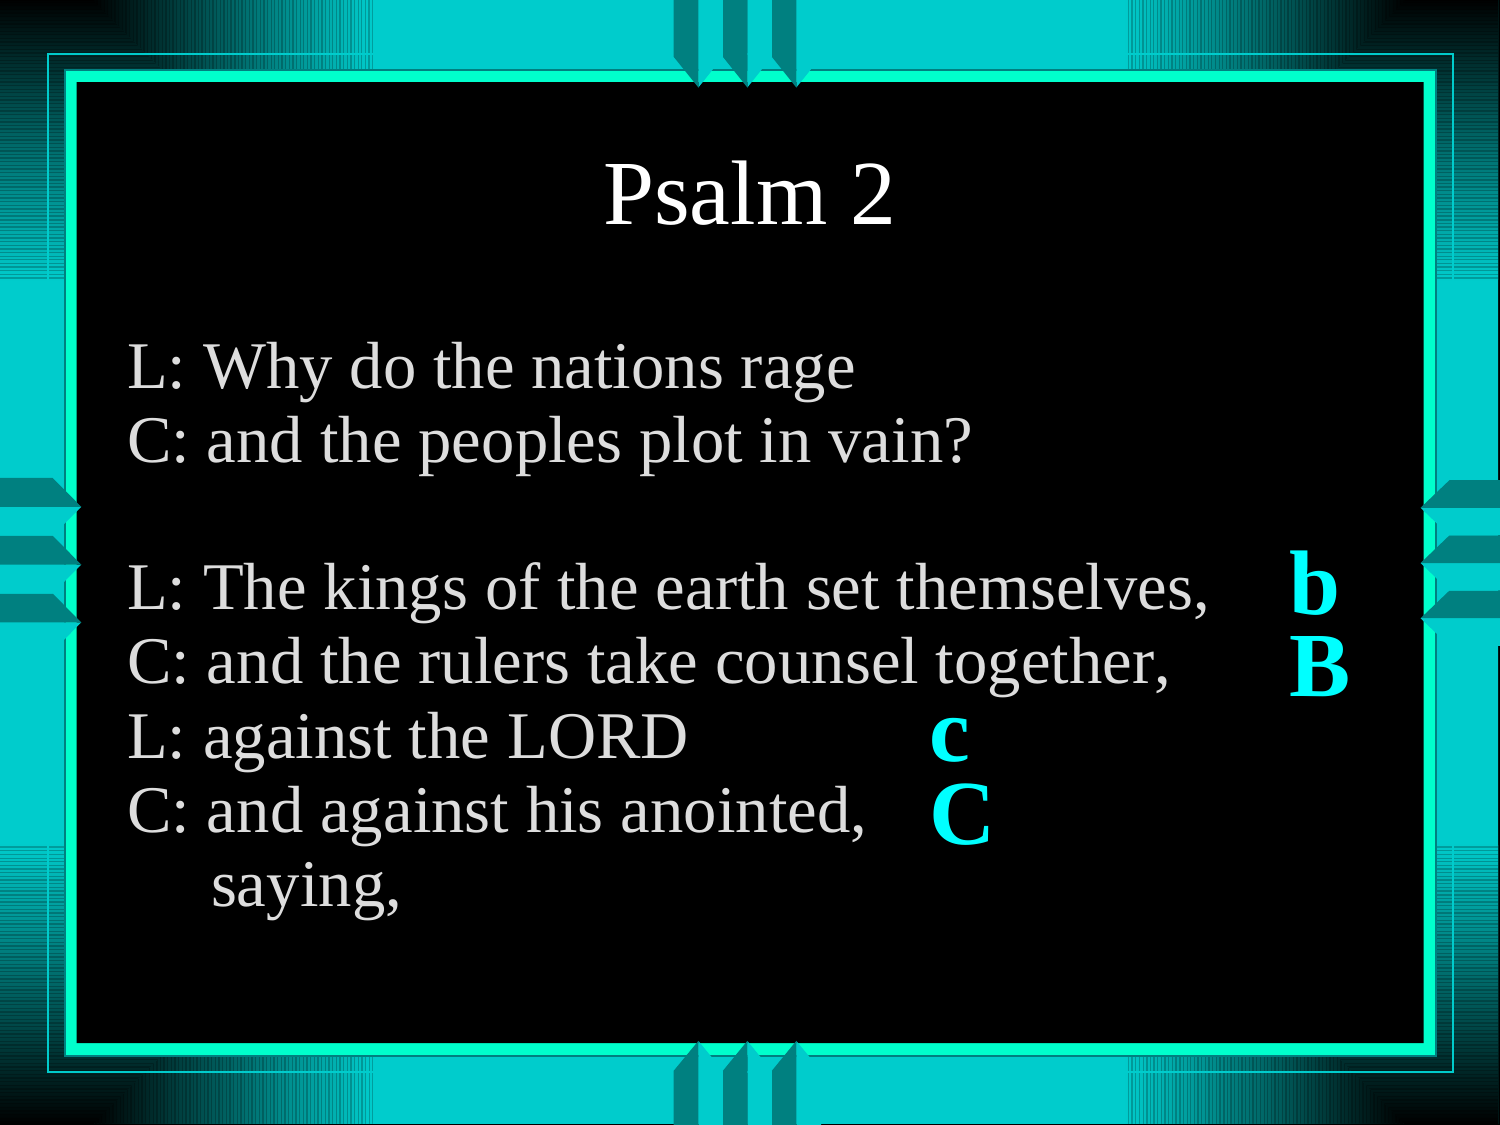

# Psalm 2
L: Why do the nations rage
C: and the peoples plot in vain?
b
B
L: The kings of the earth set themselves,
C: and the rulers take counsel together,
L: against the LORD
C: and against his anointed,
 saying,
c
C